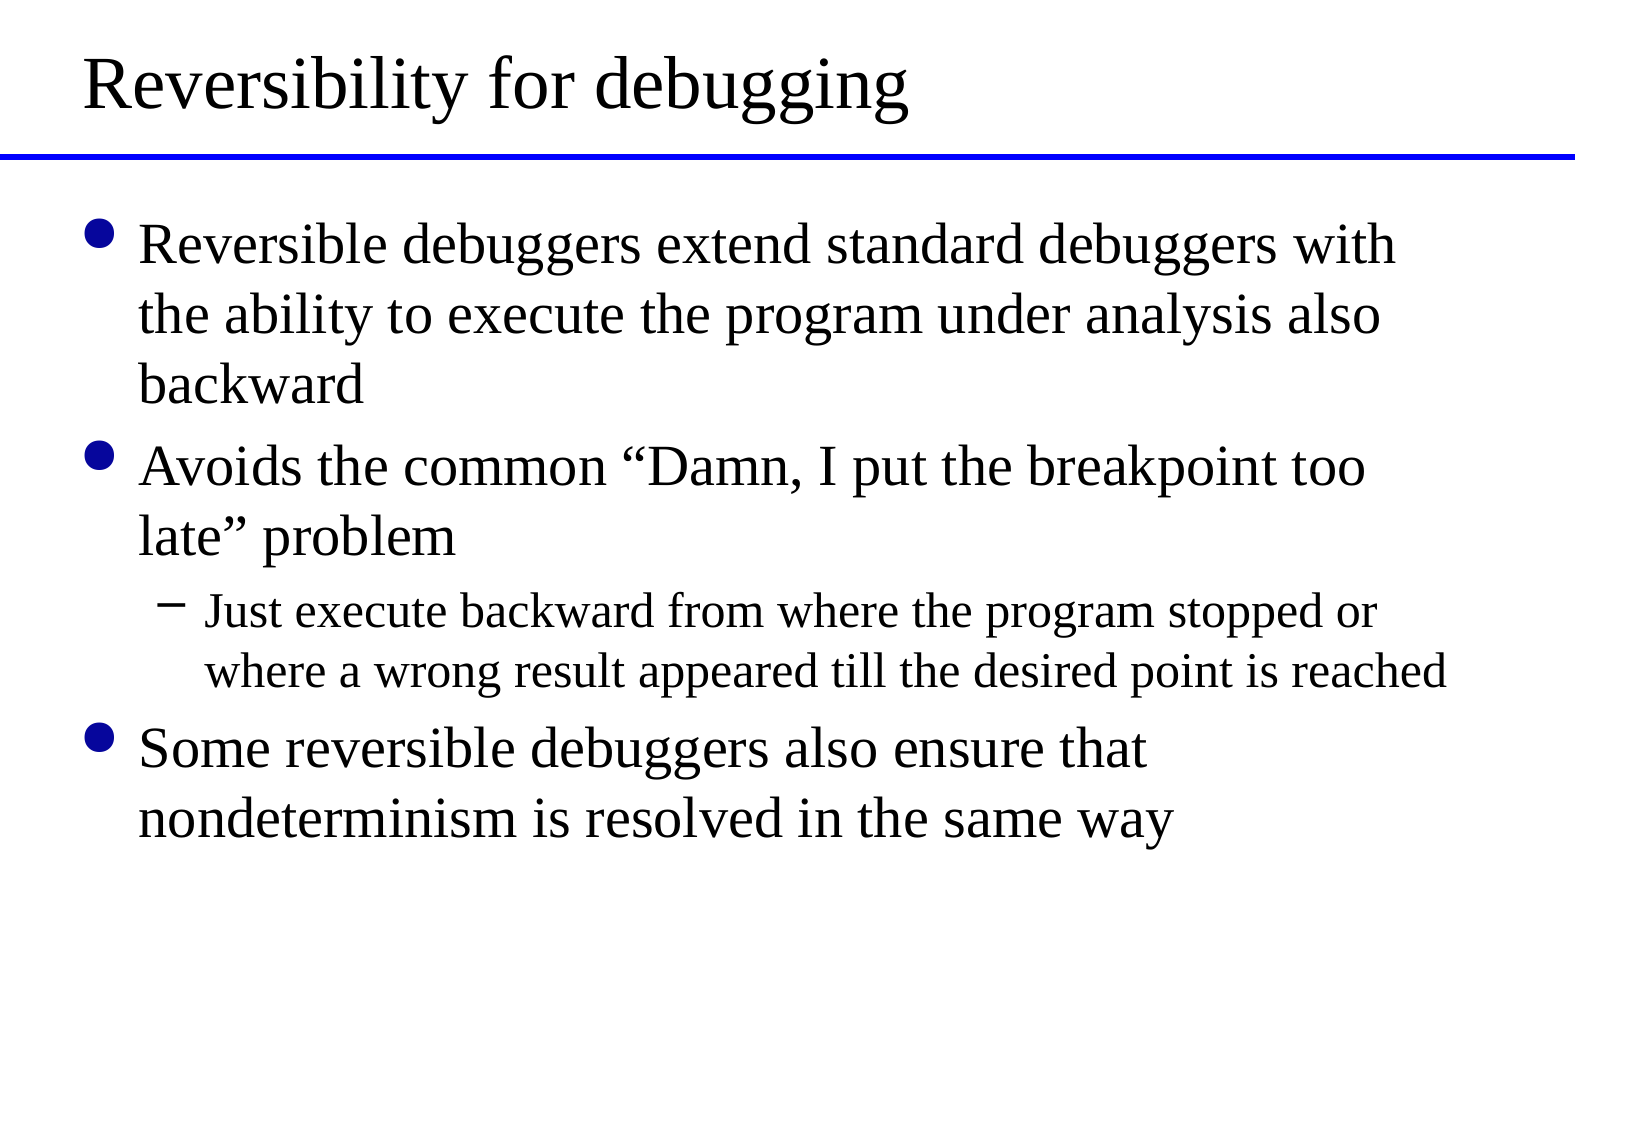

# Reversibility for debugging
Reversible debuggers extend standard debuggers with the ability to execute the program under analysis also backward
Avoids the common “Damn, I put the breakpoint too late” problem
Just execute backward from where the program stopped or where a wrong result appeared till the desired point is reached
Some reversible debuggers also ensure that nondeterminism is resolved in the same way